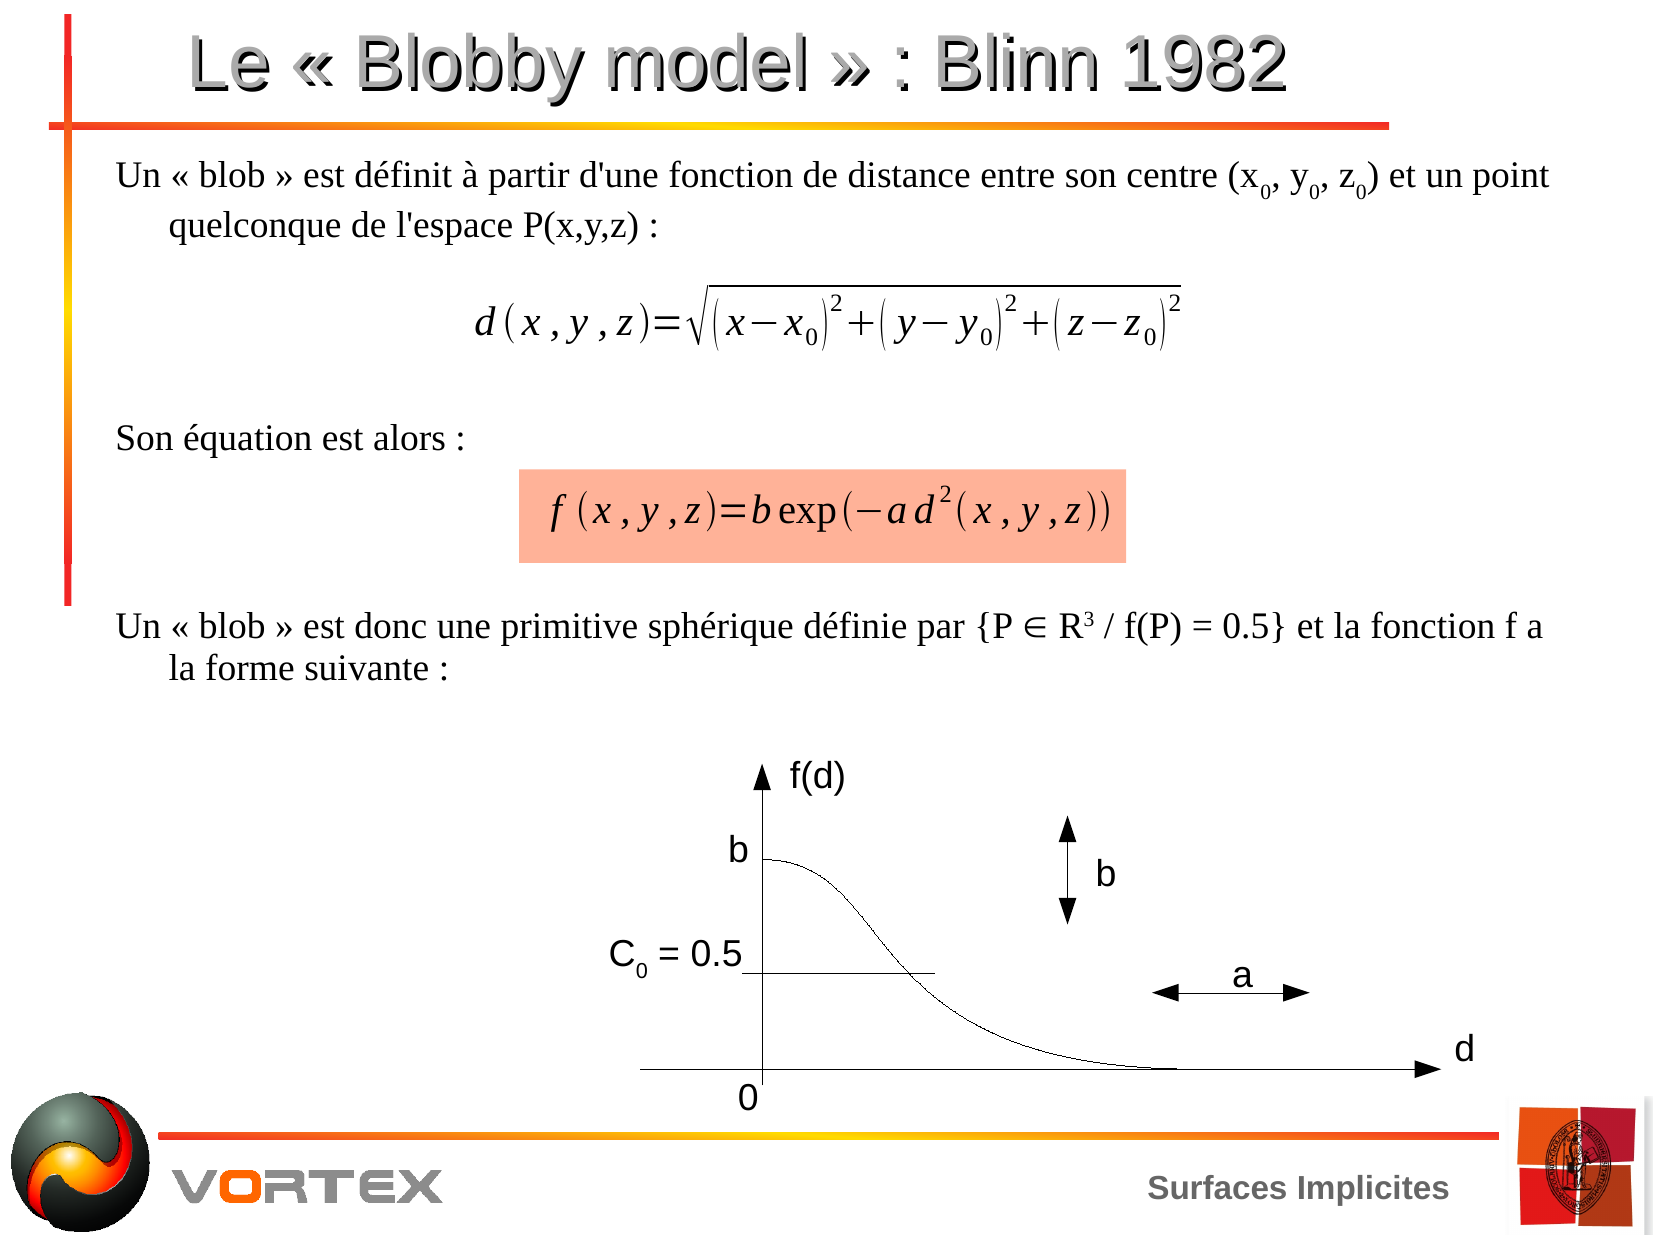

# Le « Blobby model » : Blinn 1982
Un « blob » est définit à partir d'une fonction de distance entre son centre (x0, y0, z0) et un point quelconque de l'espace P(x,y,z) :
Son équation est alors :
Un « blob » est donc une primitive sphérique définie par {P  R3 / f(P) = 0.5} et la fonction f a la forme suivante :
f(d)
b
b
C0 = 0.5
a
d
0